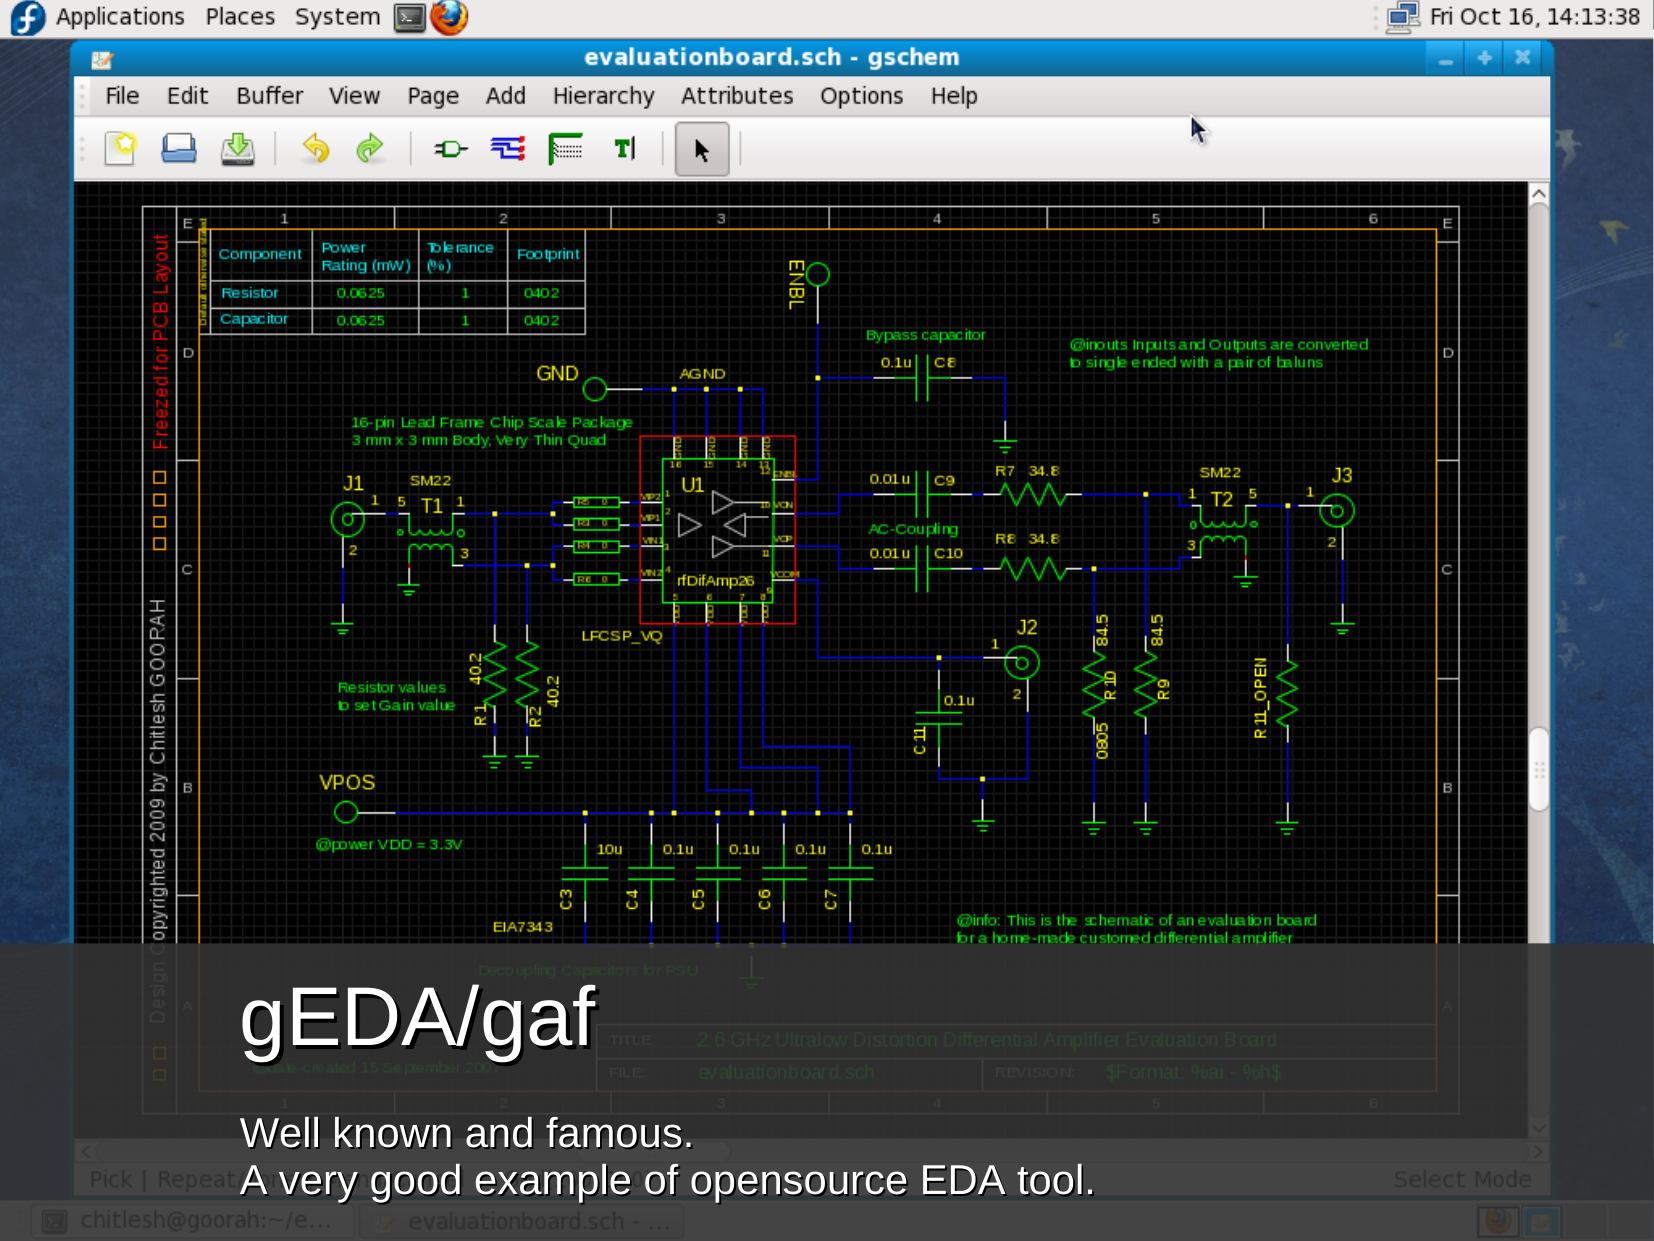

gEDA/gaf
Well known and famous.
A very good example of opensource EDA tool.